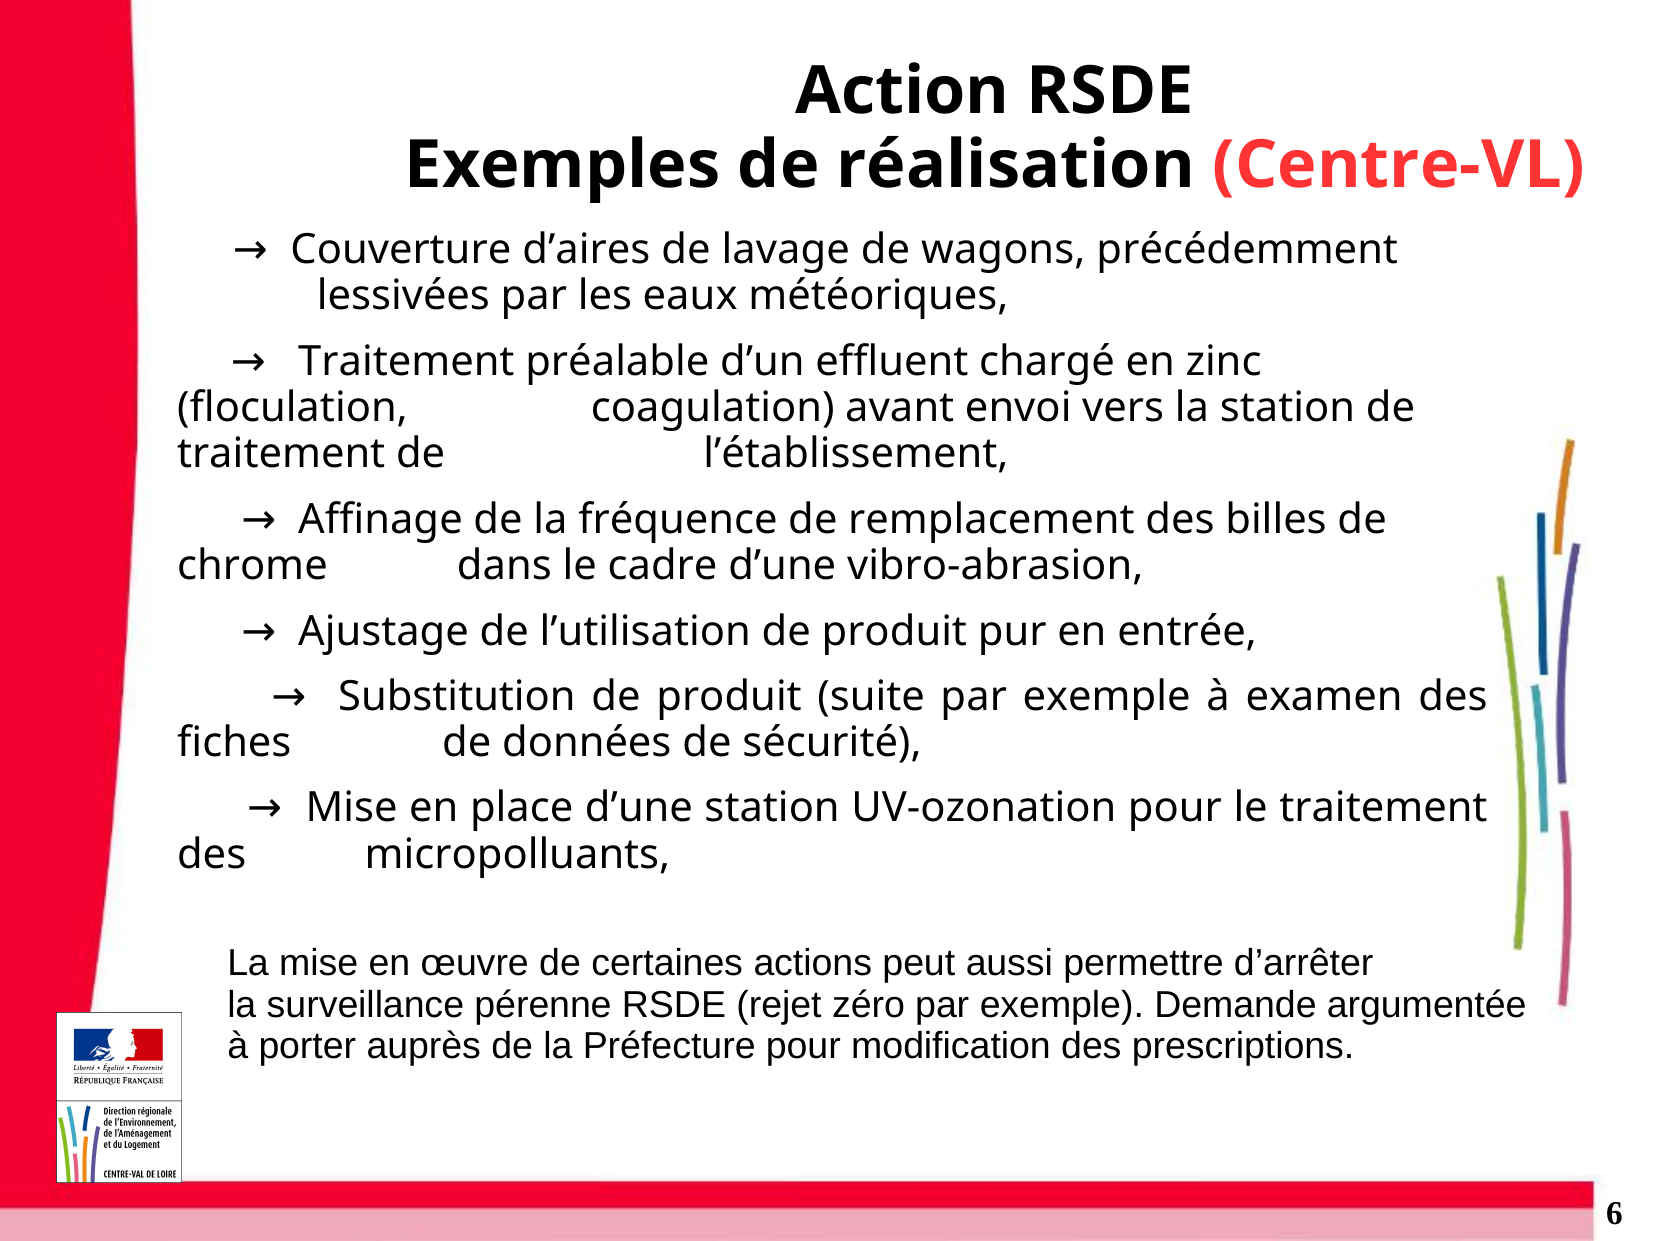

Action RSDE
Exemples de réalisation (Centre-VL)
 → Couverture d’aires de lavage de wagons, précédemment lessivées par les eaux météoriques,
 → Traitement préalable d’un effluent chargé en zinc (floculation, coagulation) avant envoi vers la station de traitement de l’établissement,
 → Affinage de la fréquence de remplacement des billes de chrome dans le cadre d’une vibro-abrasion,
 → Ajustage de l’utilisation de produit pur en entrée,
 → Substitution de produit (suite par exemple à examen des fiches de données de sécurité),
 → Mise en place d’une station UV-ozonation pour le traitement des micropolluants,
11
La mise en œuvre de certaines actions peut aussi permettre d’arrêter
la surveillance pérenne RSDE (rejet zéro par exemple). Demande argumentée
à porter auprès de la Préfecture pour modification des prescriptions.
6